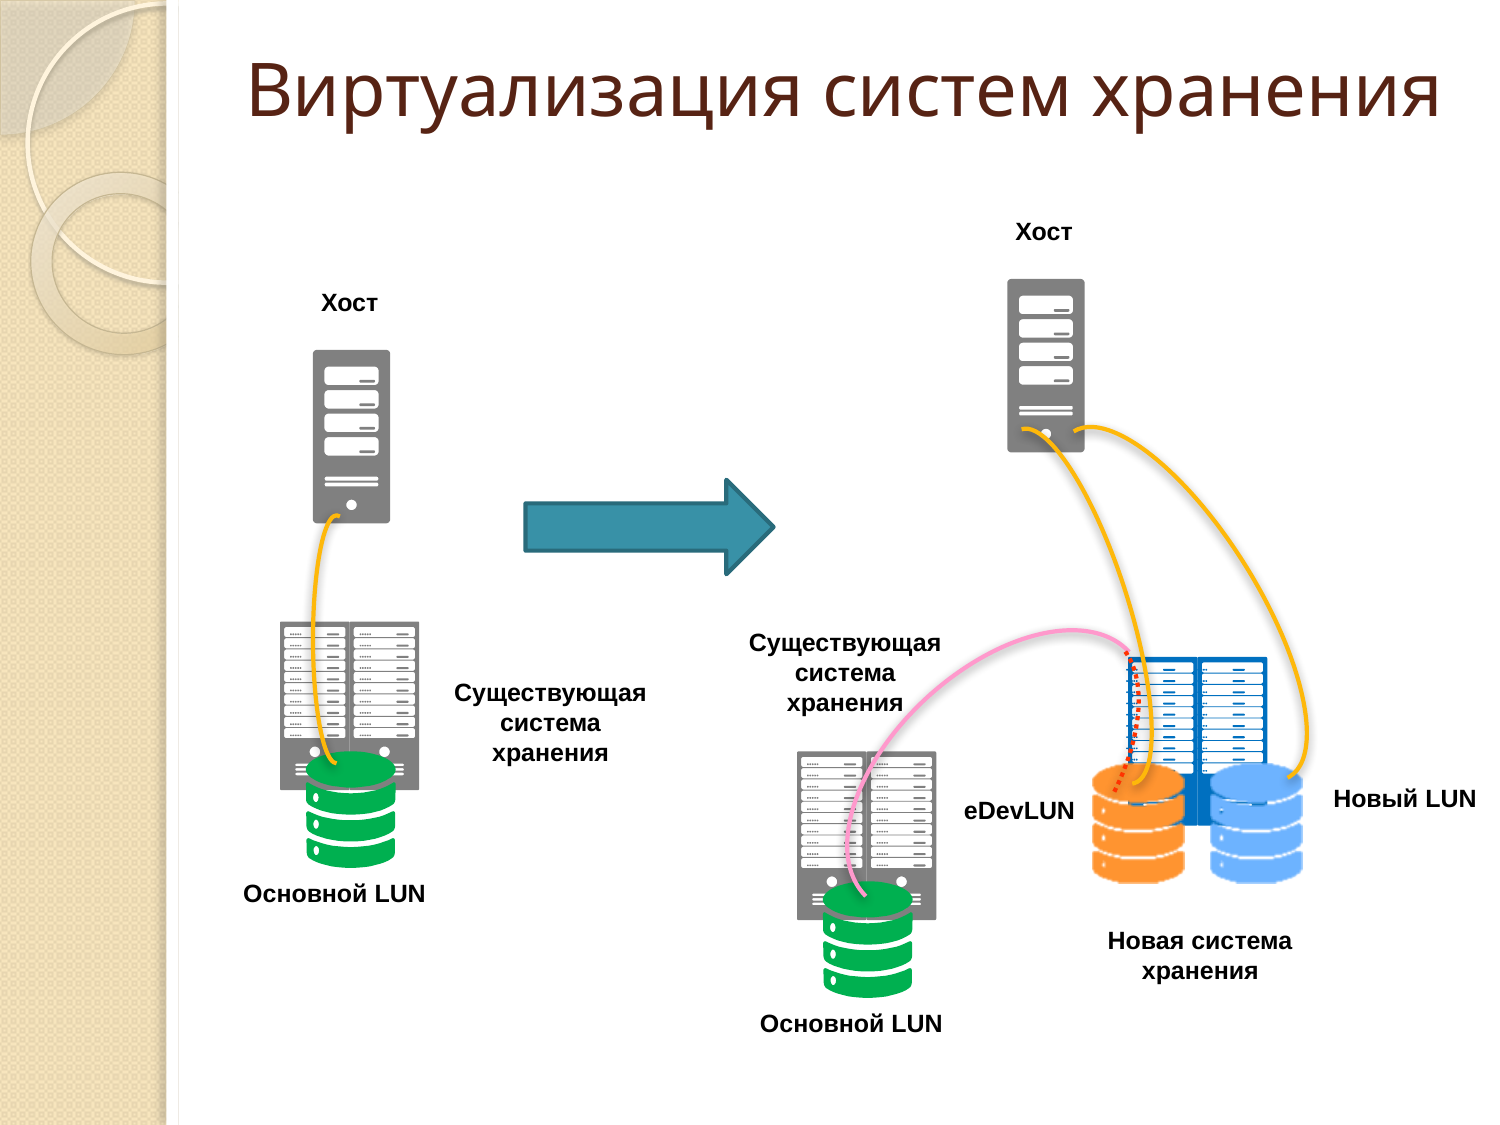

# Виртуализация систем хранения
Хост
Хост
Существующая система хранения
Существующая система хранения
Новый LUN
eDevLUN
Основной LUN
Новая система хранения
Основной LUN